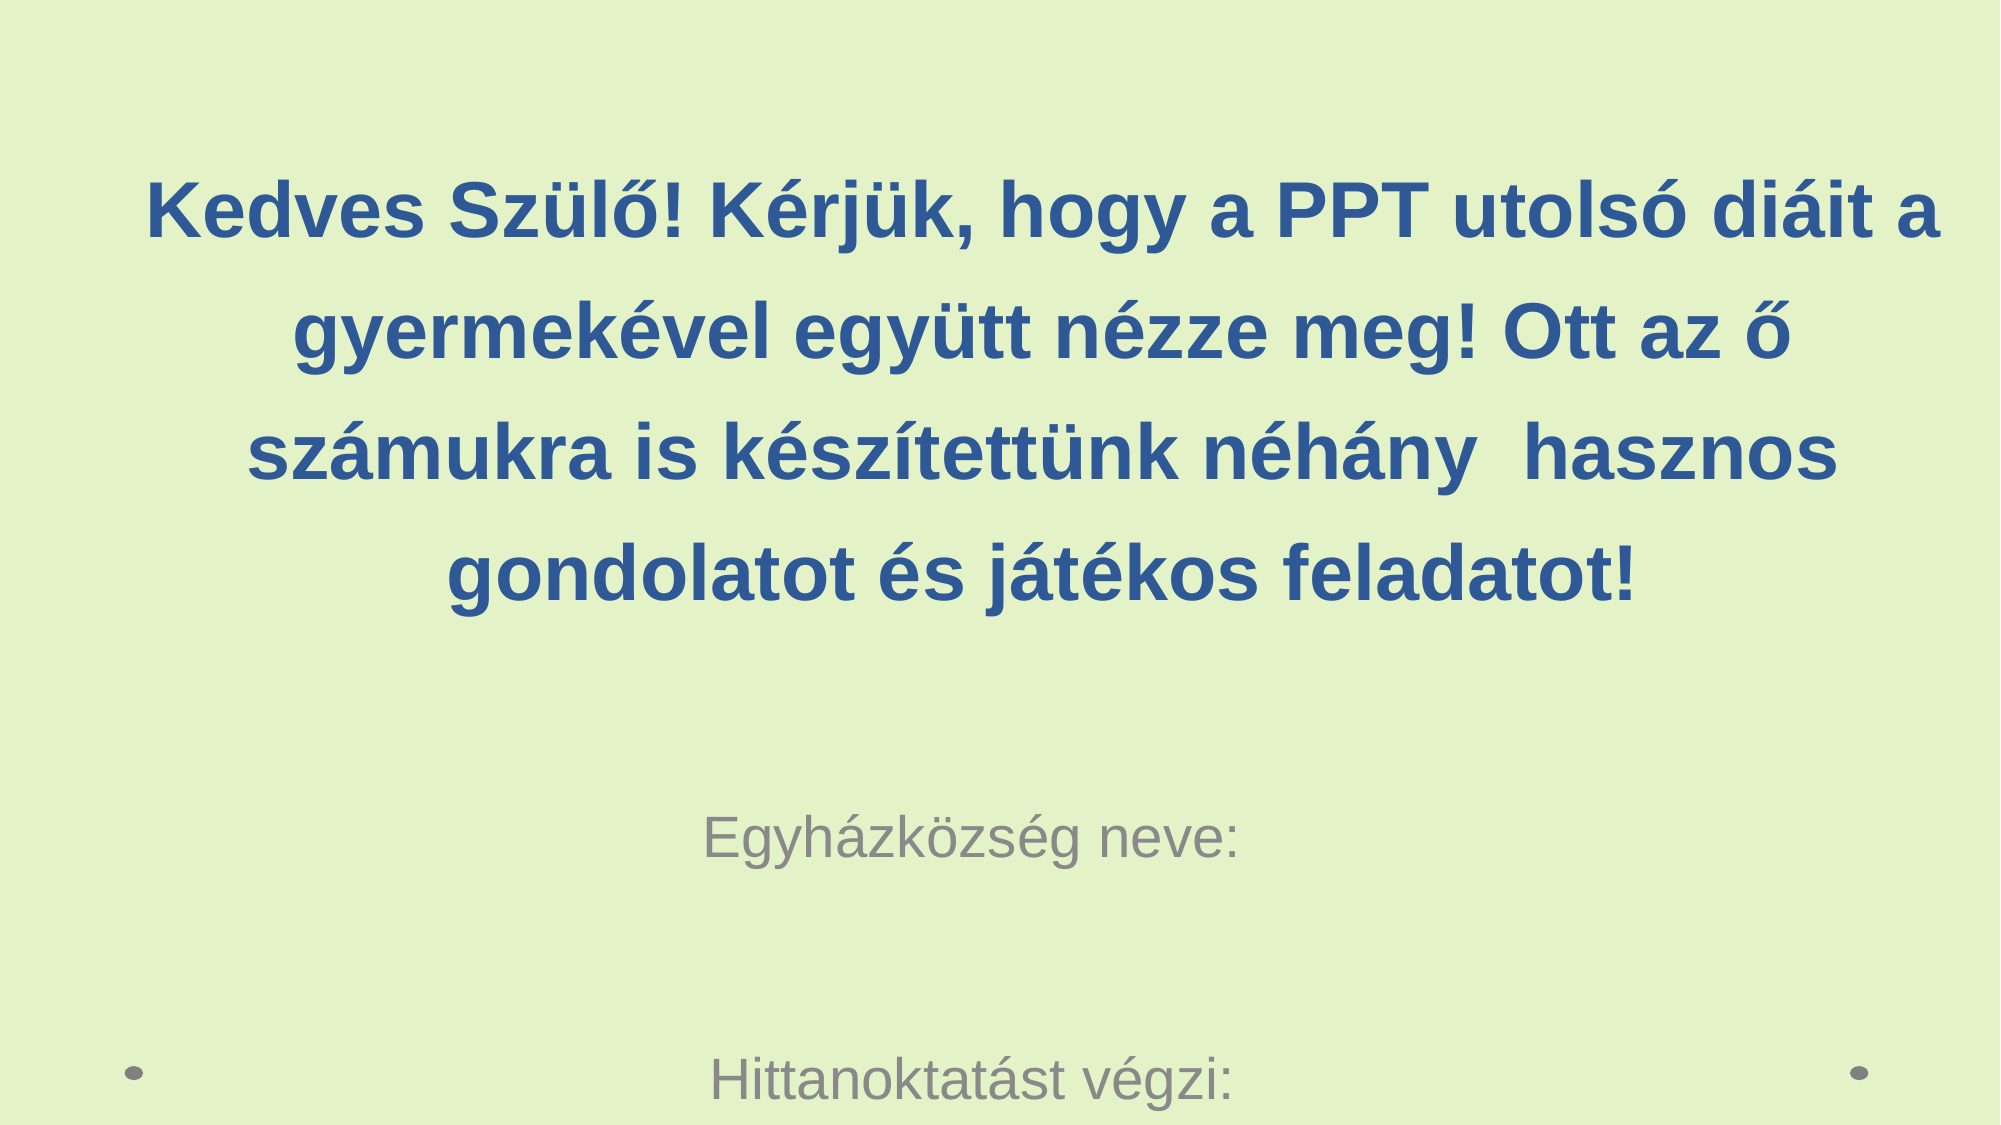

# Kedves Szülő! Kérjük, hogy a PPT utolsó diáit a gyermekével együtt nézze meg! Ott az ő számukra is készítettünk néhány hasznos gondolatot és játékos feladatot!
Egyházközség neve:
Hittanoktatást végzi: